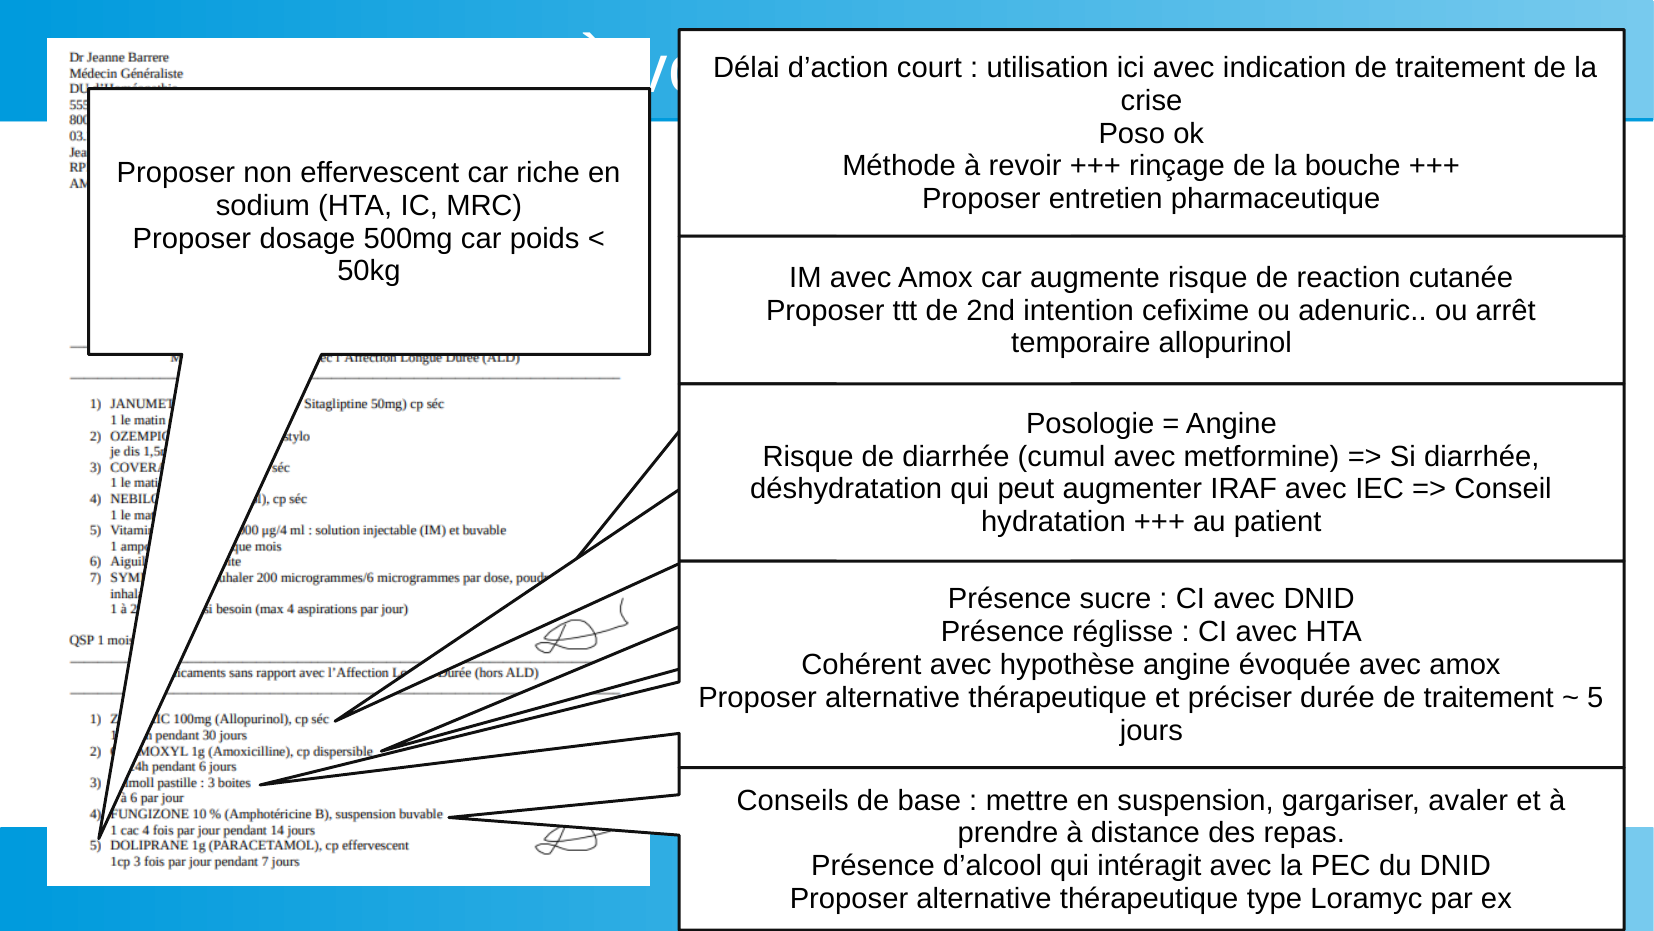

# À vous de jouer !
 Délai d’action court : utilisation ici avec indication de traitement de la crise
Poso ok
Méthode à revoir +++ rinçage de la bouche +++
Proposer entretien pharmaceutique
Proposer non effervescent car riche en sodium (HTA, IC, MRC)
Proposer dosage 500mg car poids < 50kg
IM avec Amox car augmente risque de reaction cutanée
Proposer ttt de 2nd intention cefixime ou adenuric.. ou arrêt temporaire allopurinol
Posologie = Angine
Risque de diarrhée (cumul avec metformine) => Si diarrhée, déshydratation qui peut augmenter IRAF avec IEC => Conseil hydratation +++ au patient
Présence sucre : CI avec DNID
Présence réglisse : CI avec HTA
Cohérent avec hypothèse angine évoquée avec amox
Proposer alternative thérapeutique et préciser durée de traitement ~ 5 jours
Conseils de base : mettre en suspension, gargariser, avaler et à prendre à distance des repas.
Présence d’alcool qui intéragit avec la PEC du DNID
Proposer alternative thérapeutique type Loramyc par ex
41